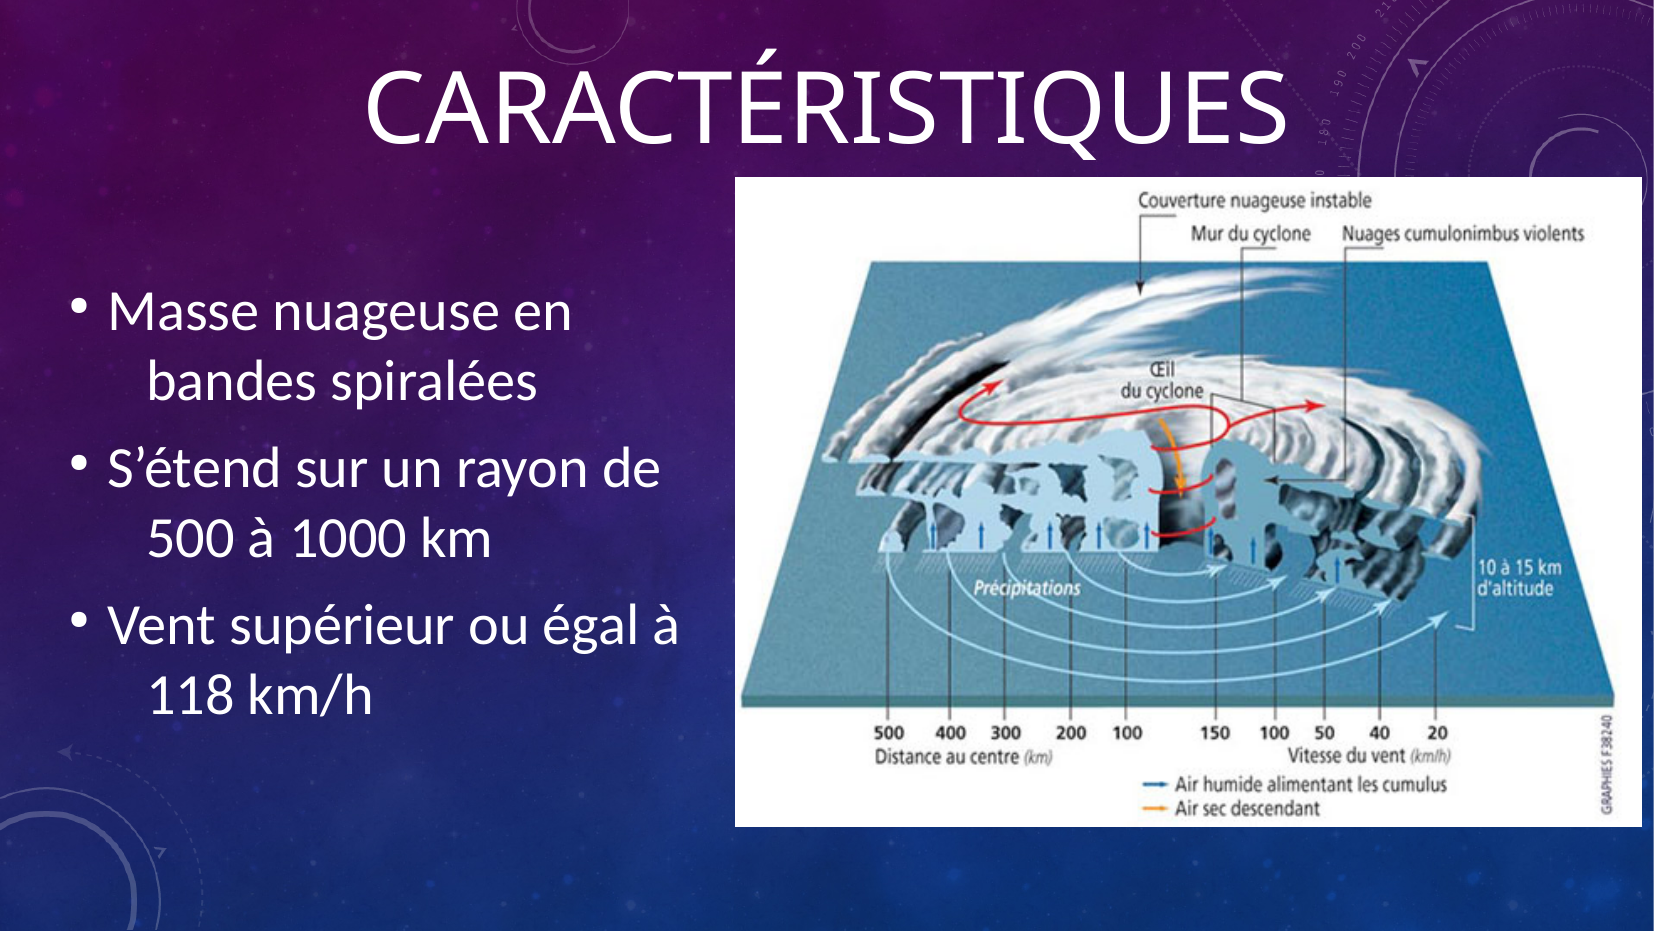

# Caractéristiques
Masse nuageuse en bandes spiralées
S’étend sur un rayon de 500 à 1000 km
Vent supérieur ou égal à 118 km/h